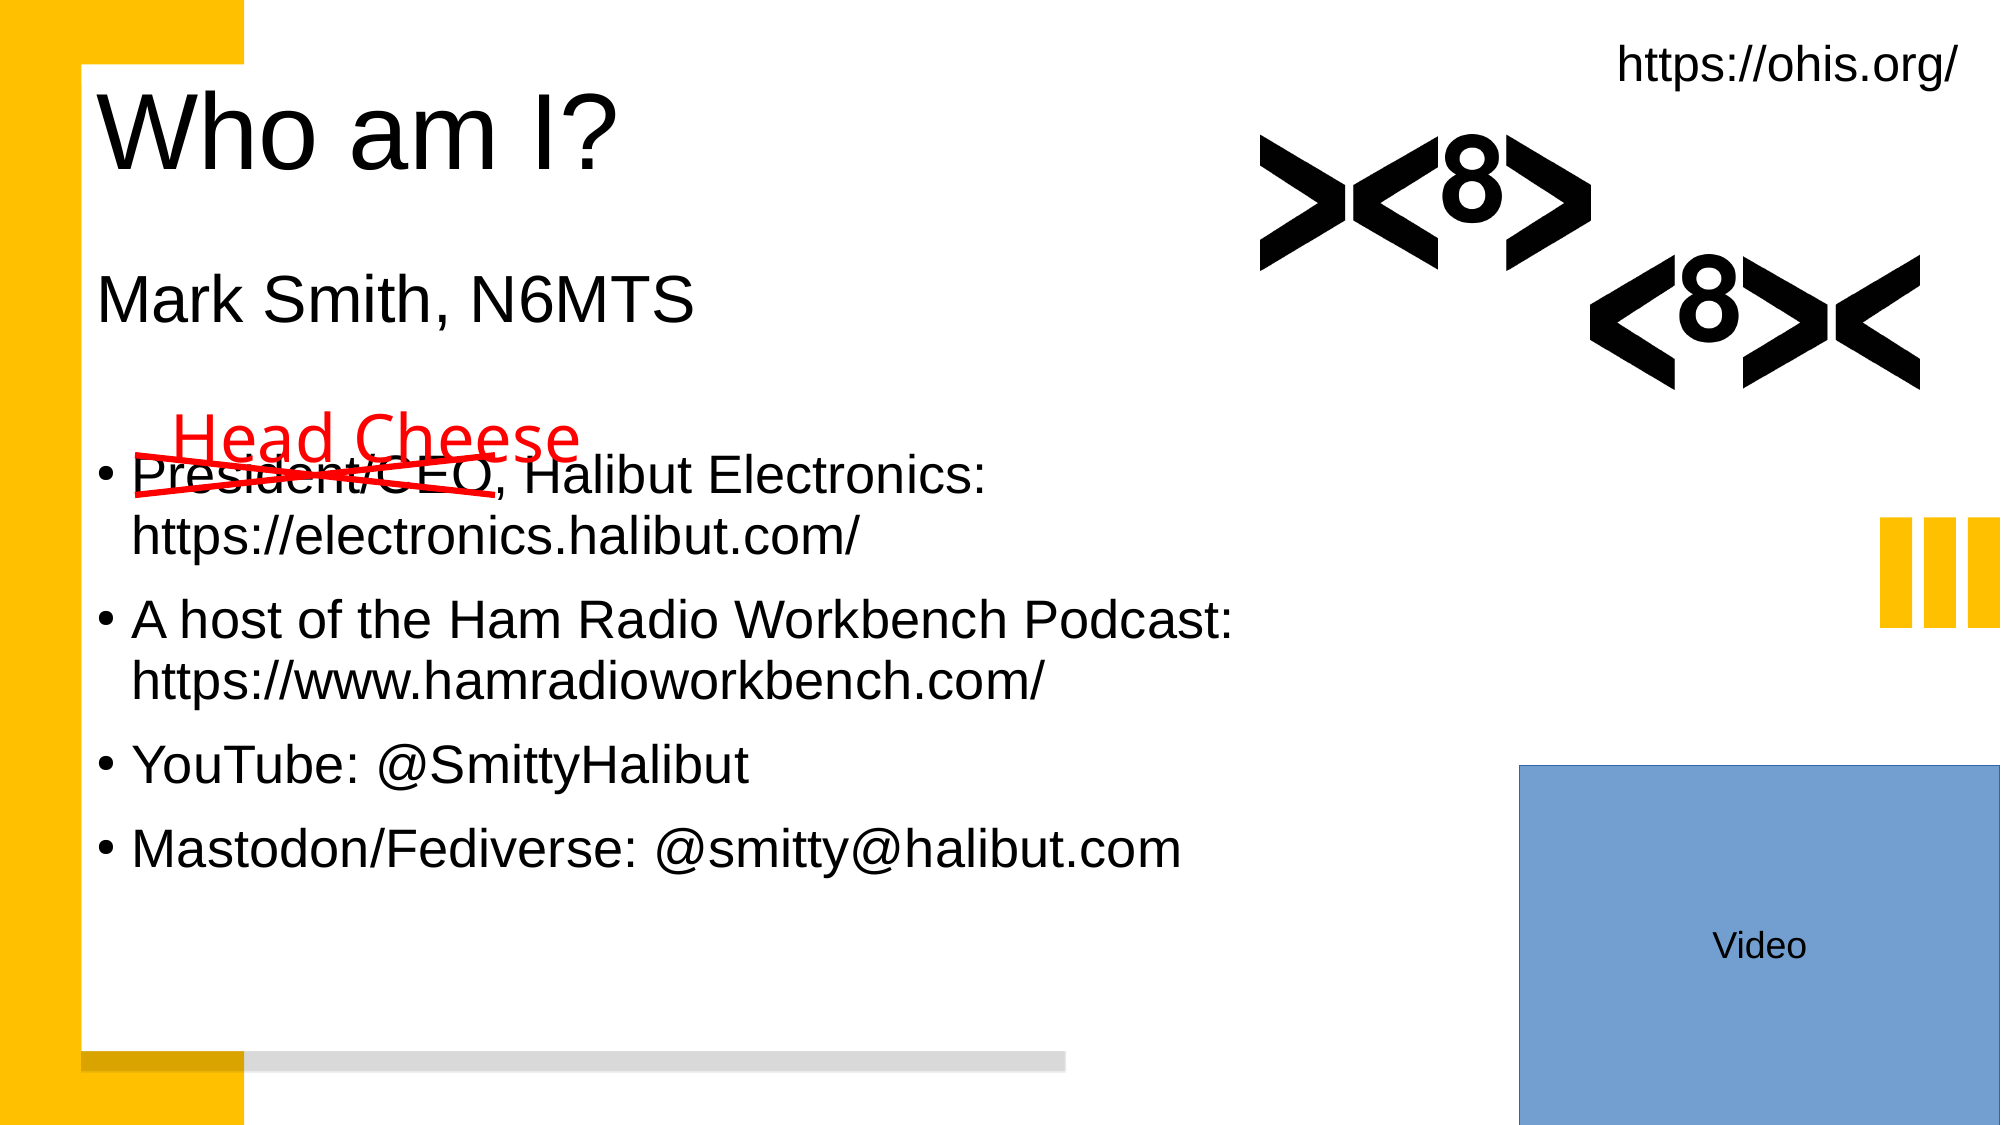

Video
https://ohis.org/
Who am I?
Mark Smith, N6MTS
President/CEO, Halibut Electronics: https://electronics.halibut.com/
A host of the Ham Radio Workbench Podcast:
https://www.hamradioworkbench.com/
YouTube: @SmittyHalibut
Mastodon/Fediverse: @smitty@halibut.com
Head Cheese